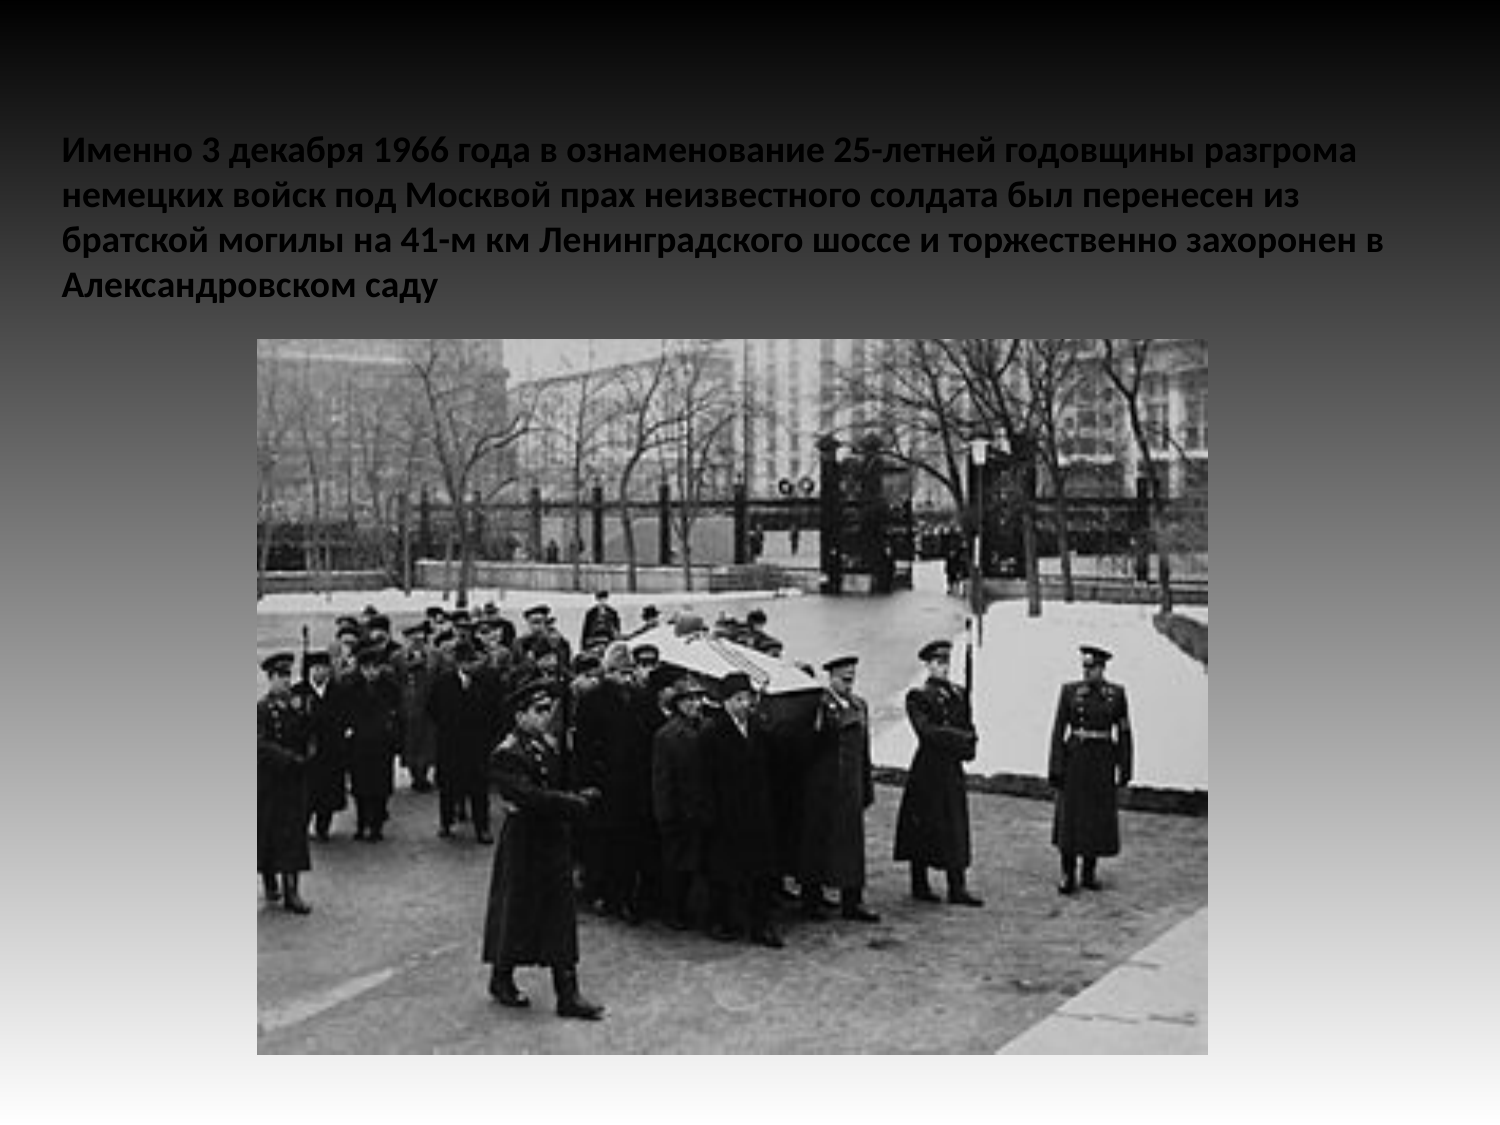

Именно 3 декабря 1966 года в ознаменование 25-летней годовщины разгрома немецких войск под Москвой прах неизвестного солдата был перенесен из братской могилы на 41-м км Ленинградского шоссе и торжественно захоронен в Александровском саду